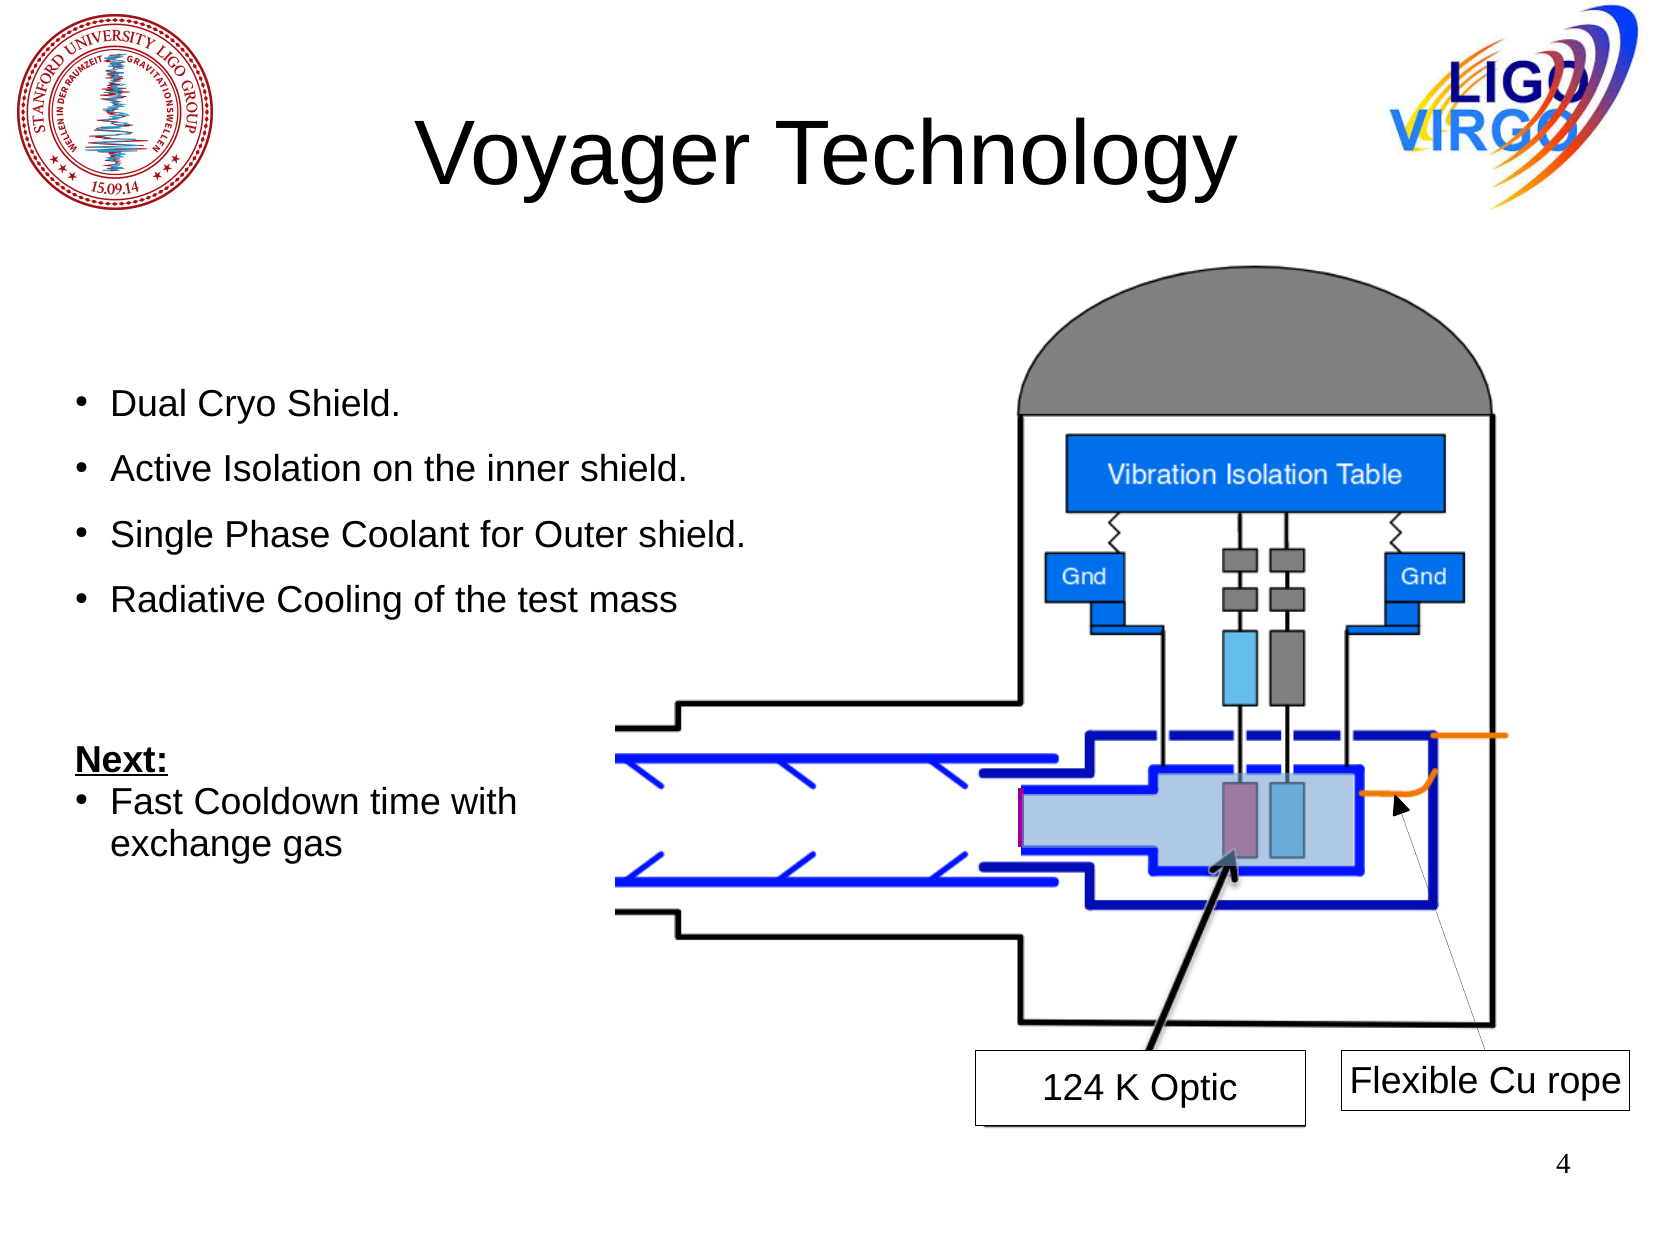

# Voyager Technology
Dual Cryo Shield.
Active Isolation on the inner shield.
Single Phase Coolant for Outer shield.
Radiative Cooling of the test mass
Next:
Fast Cooldown time with exchange gas
124 K Optic
Flexible Cu rope
4